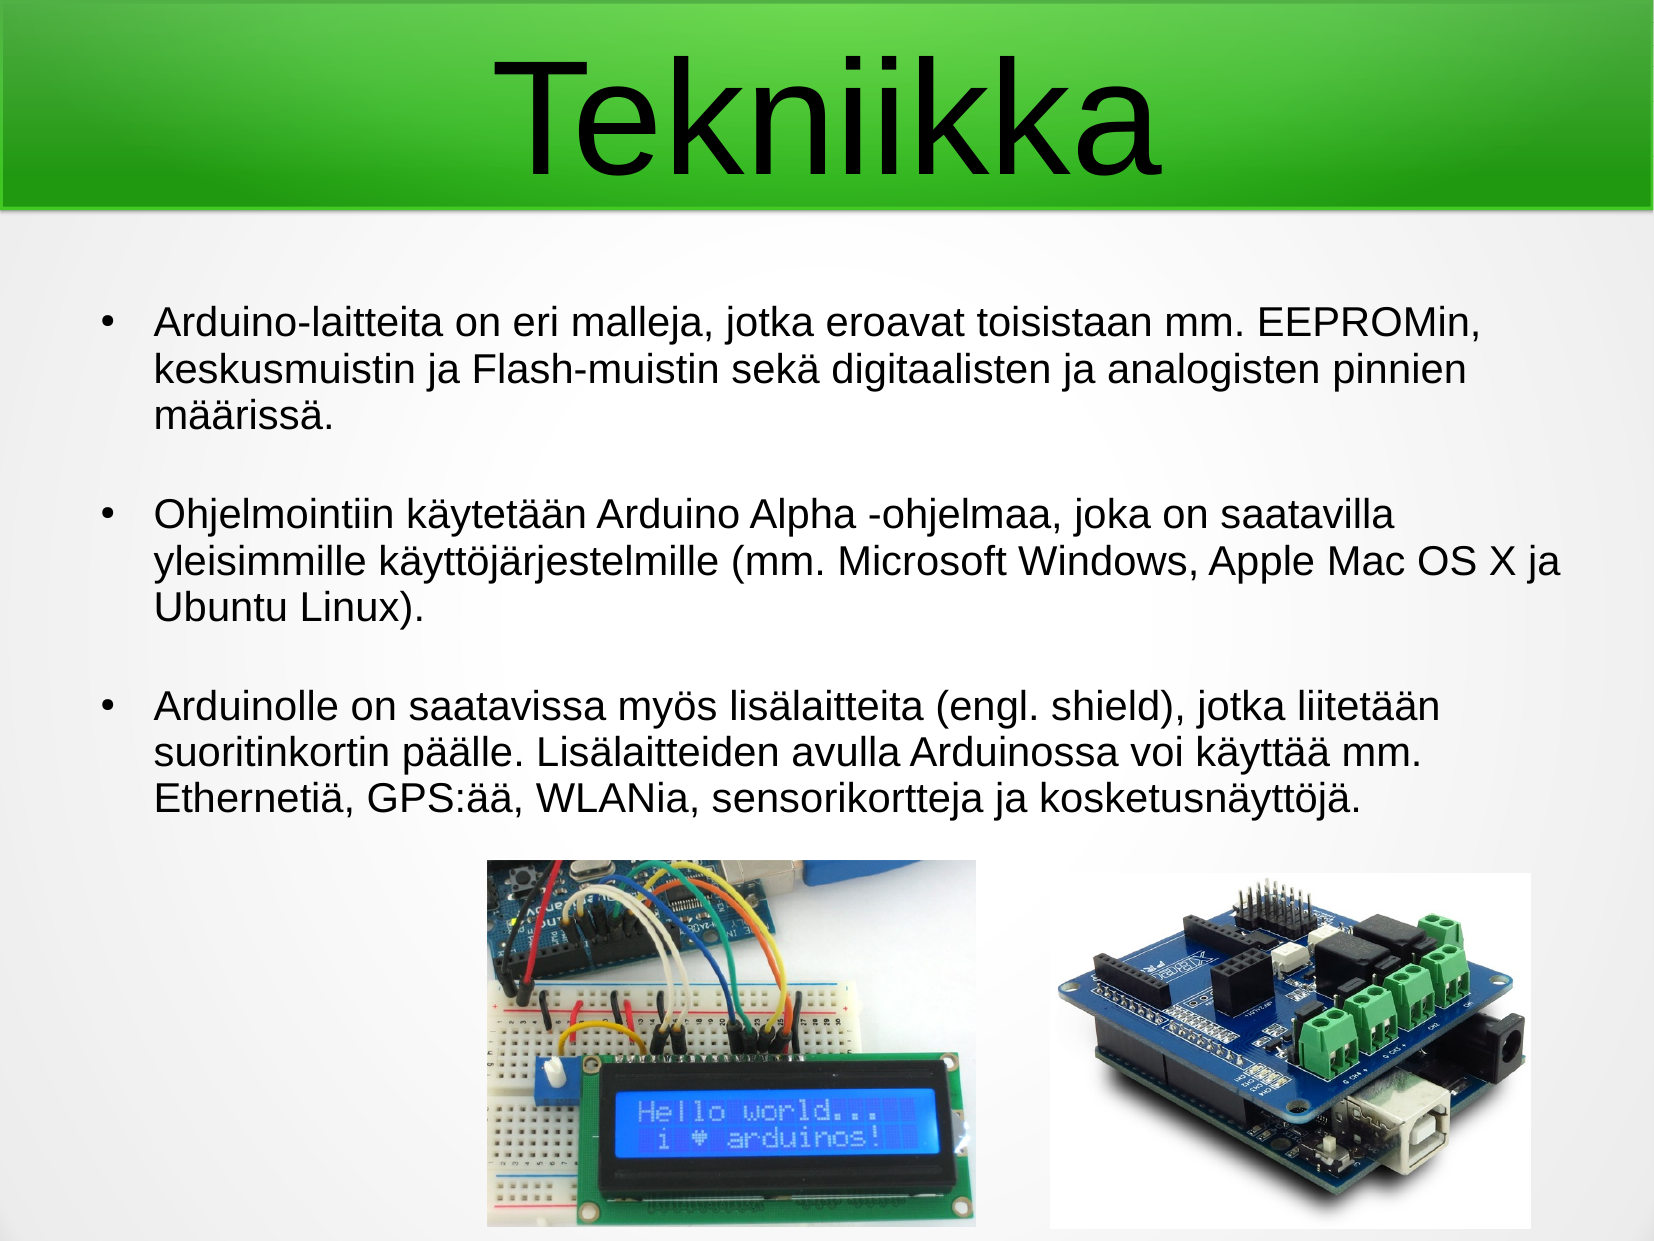

# Tekniikka
Arduino-laitteita on eri malleja, jotka eroavat toisistaan mm. EEPROMin, keskusmuistin ja Flash-muistin sekä digitaalisten ja analogisten pinnien määrissä.
Ohjelmointiin käytetään Arduino Alpha -ohjelmaa, joka on saatavilla yleisimmille käyttöjärjestelmille (mm. Microsoft Windows, Apple Mac OS X ja Ubuntu Linux).
Arduinolle on saatavissa myös lisälaitteita (engl. shield), jotka liitetään suoritinkortin päälle. Lisälaitteiden avulla Arduinossa voi käyttää mm. Ethernetiä, GPS:ää, WLANia, sensorikortteja ja kosketusnäyttöjä.